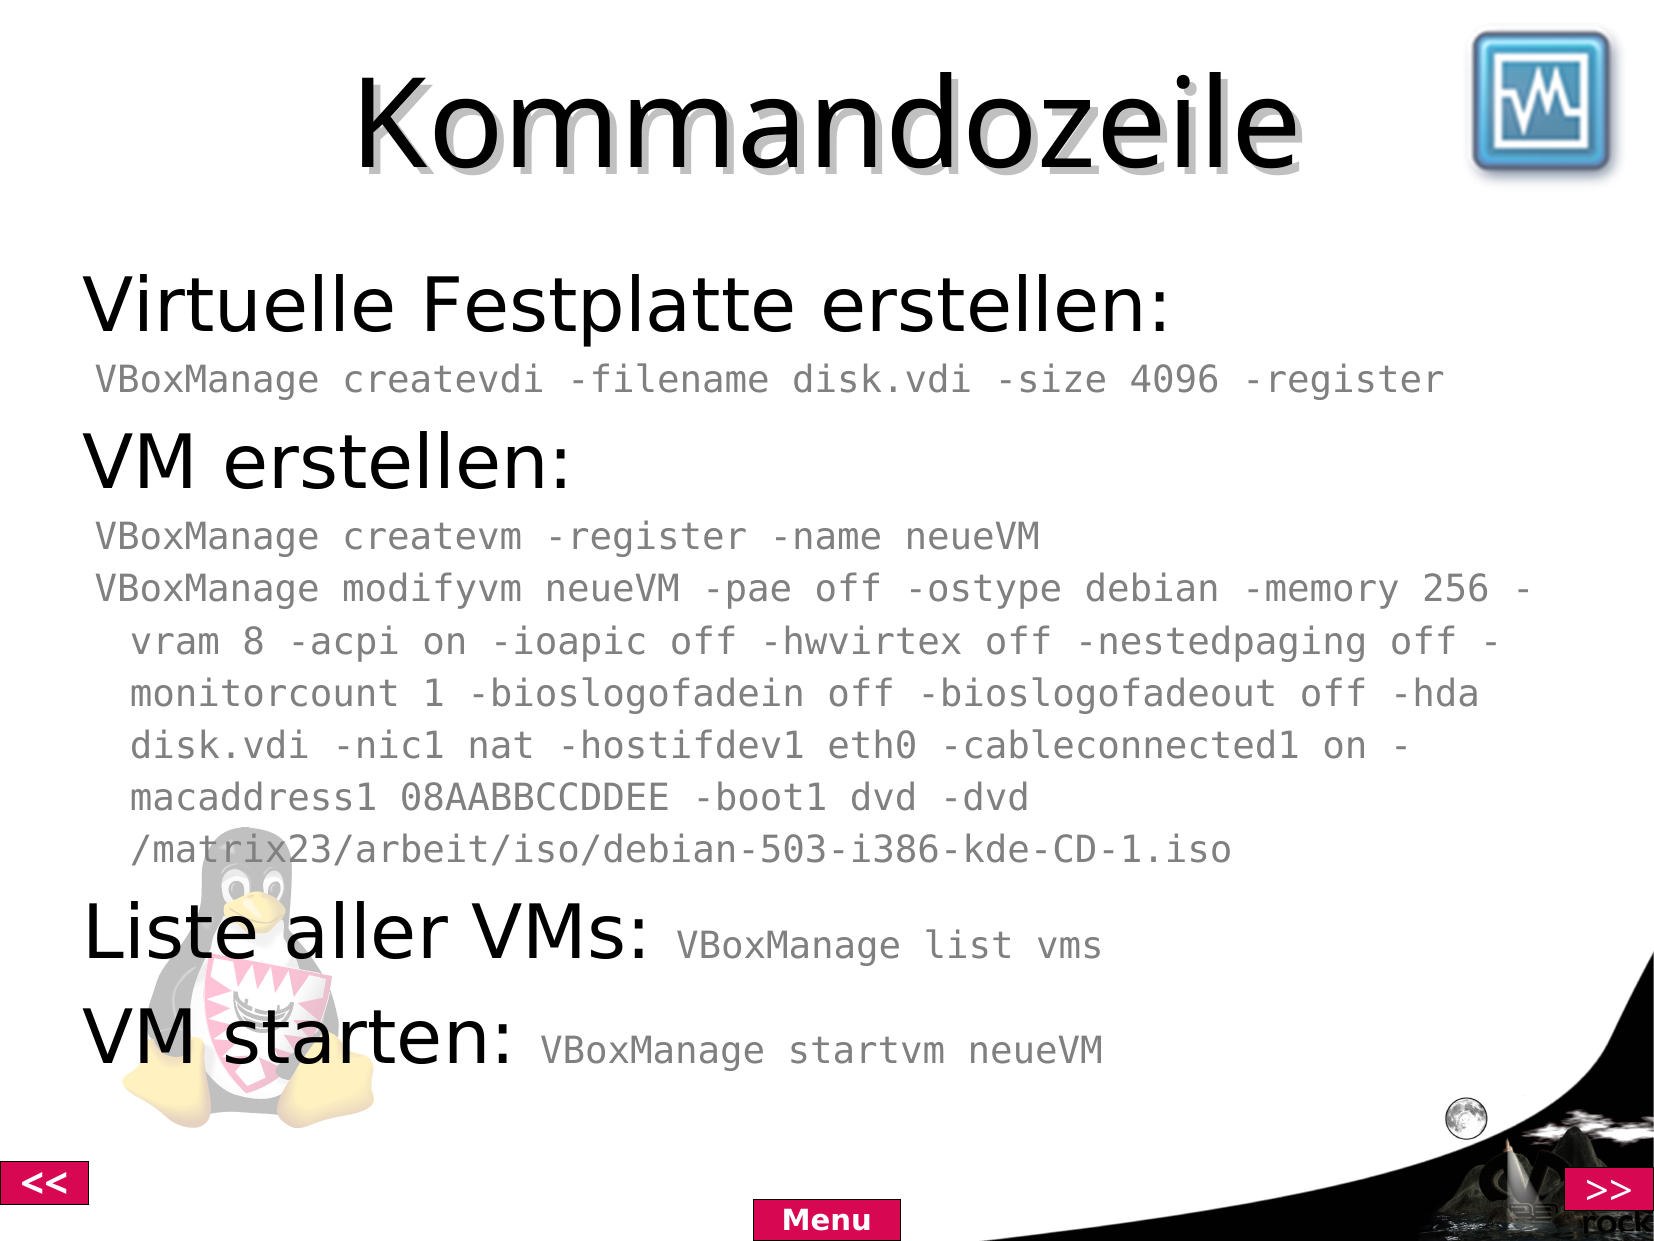

Kommandozeile
 Virtuelle Festplatte erstellen:
VBoxManage createvdi -filename disk.vdi -size 4096 -register
 VM erstellen:
VBoxManage createvm -register -name neueVM
VBoxManage modifyvm neueVM -pae off -ostype debian -memory 256 -vram 8 -acpi on -ioapic off -hwvirtex off -nestedpaging off -monitorcount 1 -bioslogofadein off -bioslogofadeout off -hda disk.vdi -nic1 nat -hostifdev1 eth0 -cableconnected1 on -macaddress1 08AABBCCDDEE -boot1 dvd -dvd /matrix23/arbeit/iso/debian-503-i386-kde-CD-1.iso
 Liste aller VMs: VBoxManage list vms
 VM starten: VBoxManage startvm neueVM